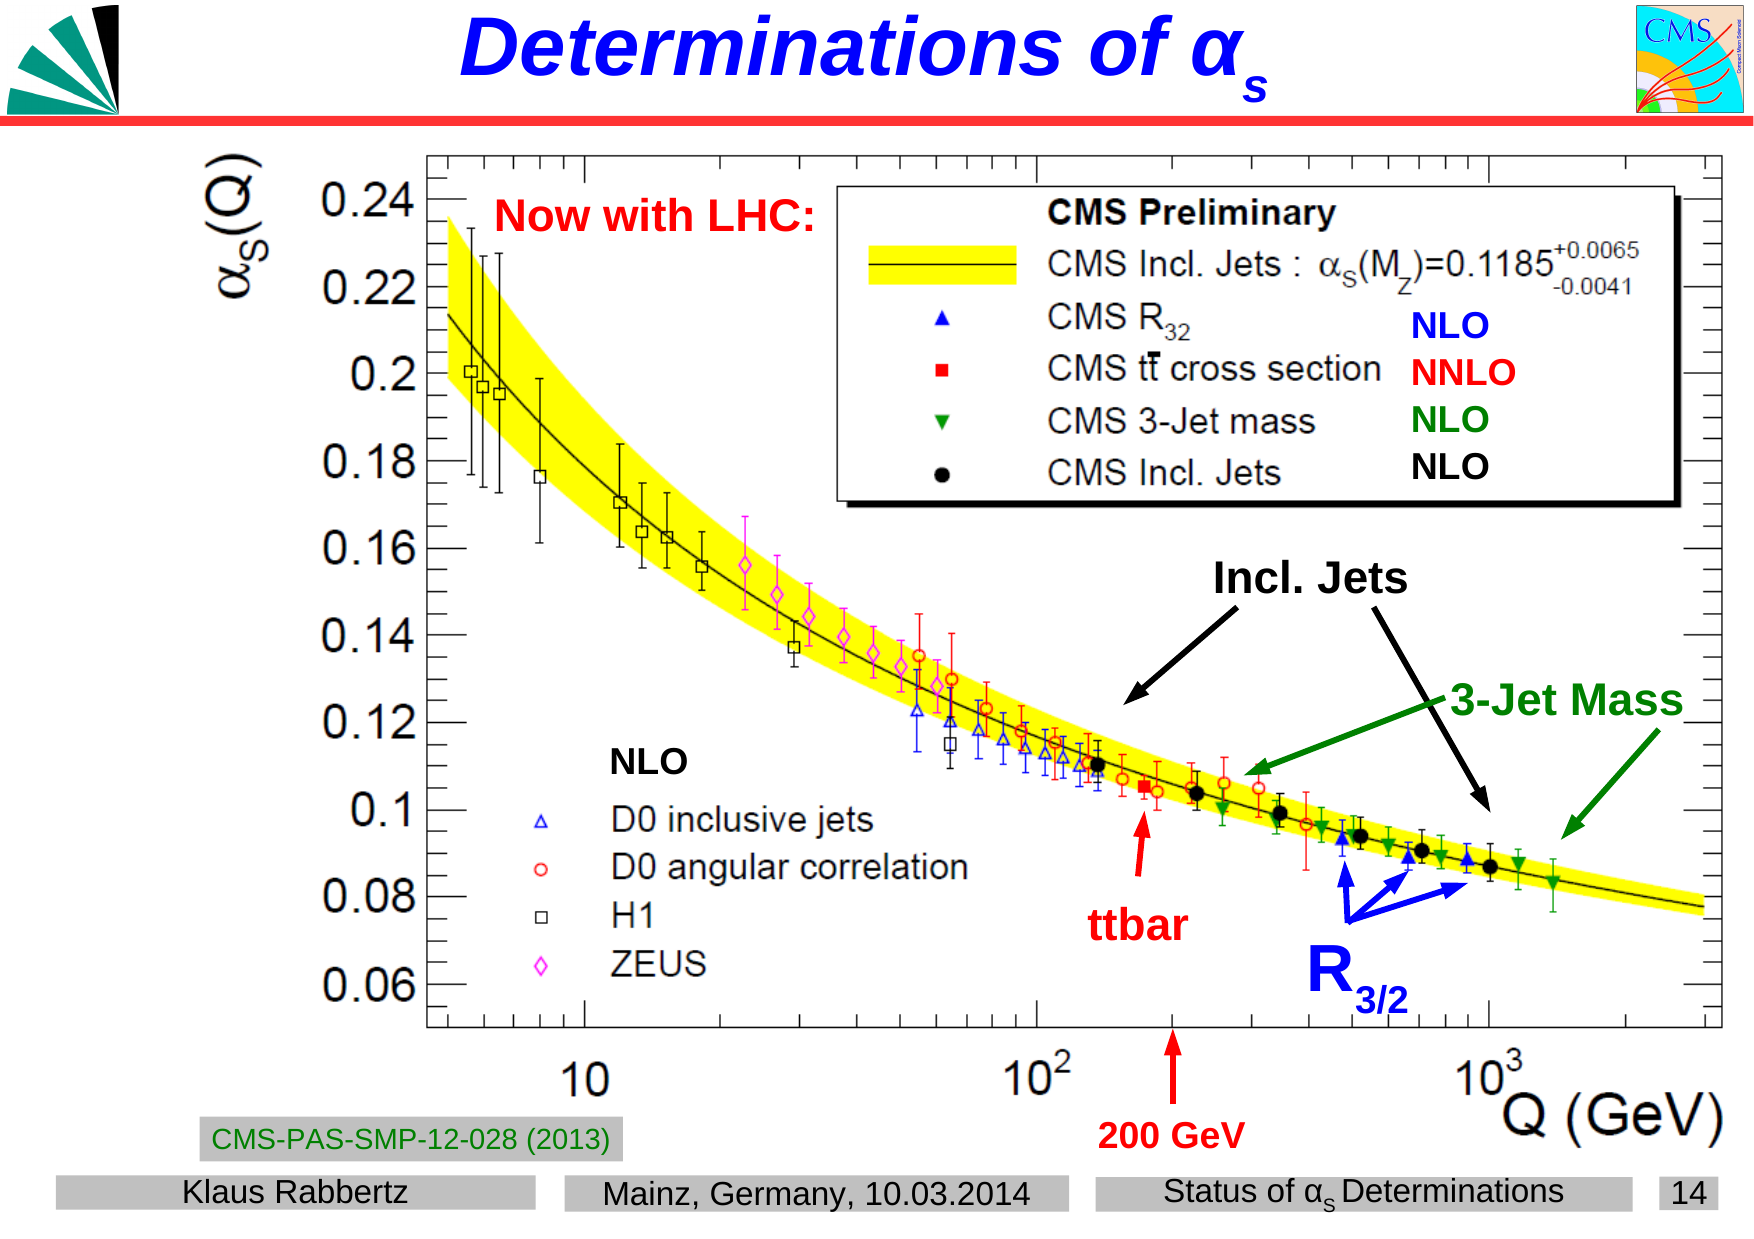

# Determinations of αs
Now with LHC:
NLO
NNLO
NLO
NLO
Incl. Jets
3-Jet Mass
H1 preliminary
NLO
D0 RΔR
ATLAS N3/2 prel.
ttbar
CMS m3 prel.
R3/2
CMS R3/2
200 GeV
CMS-PAS-SMP-12-028 (2013)